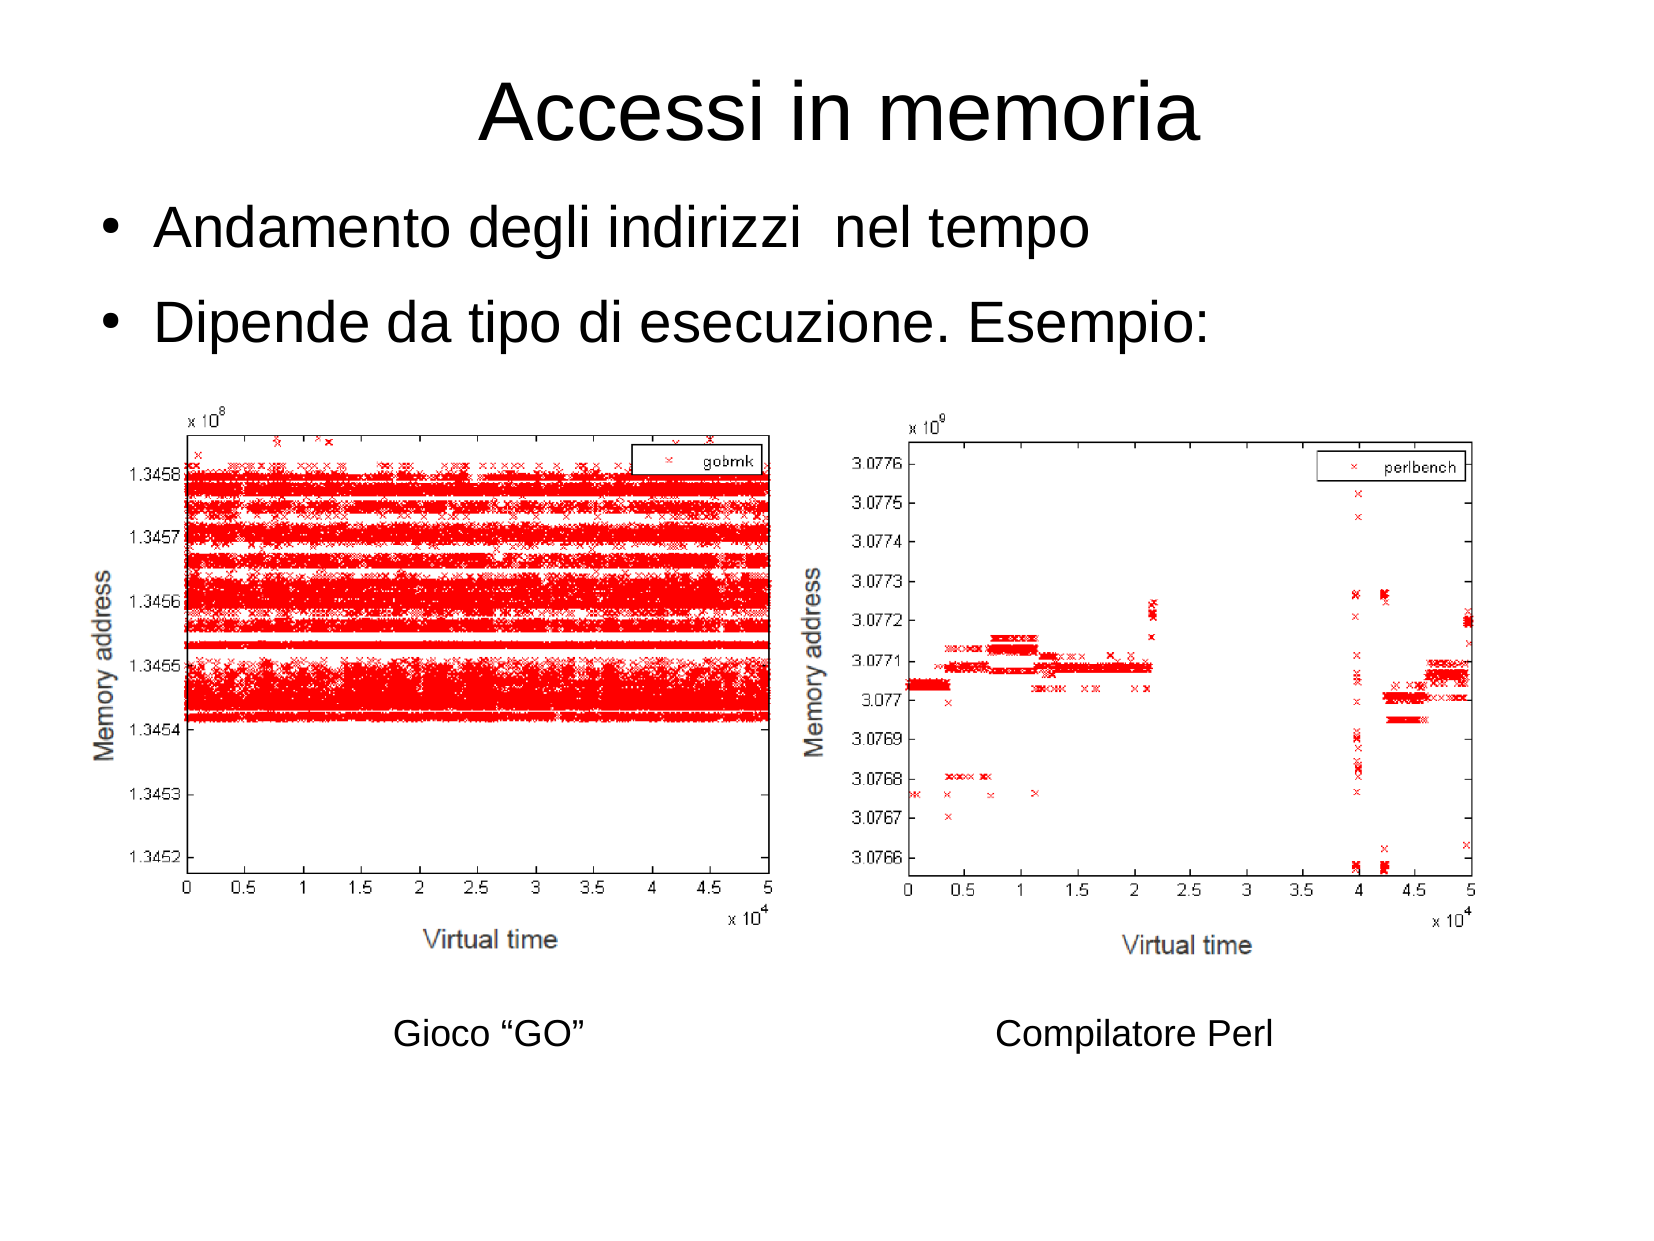

# Accessi in memoria
Andamento degli indirizzi nel tempo
Dipende da tipo di esecuzione. Esempio:
Gioco “GO”
Compilatore Perl